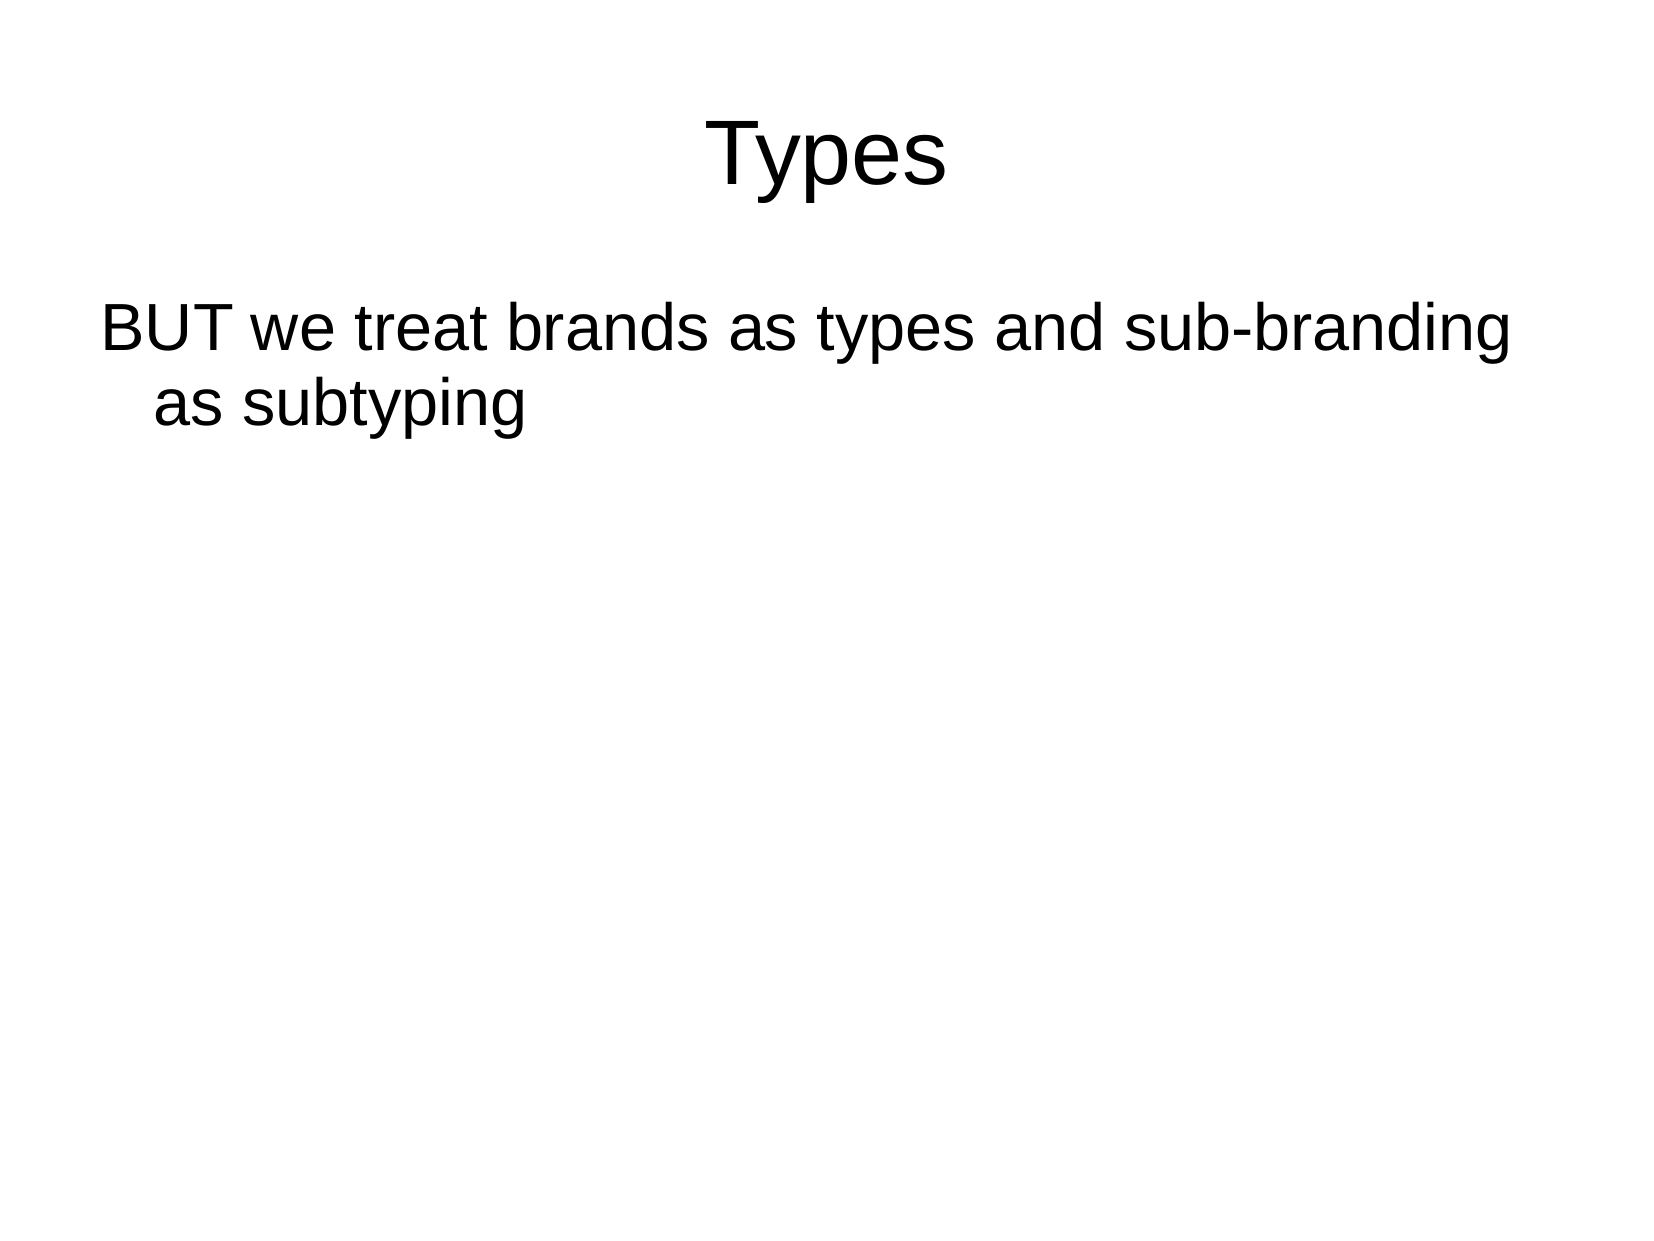

# Types
BUT we treat brands as types and sub-branding as subtyping